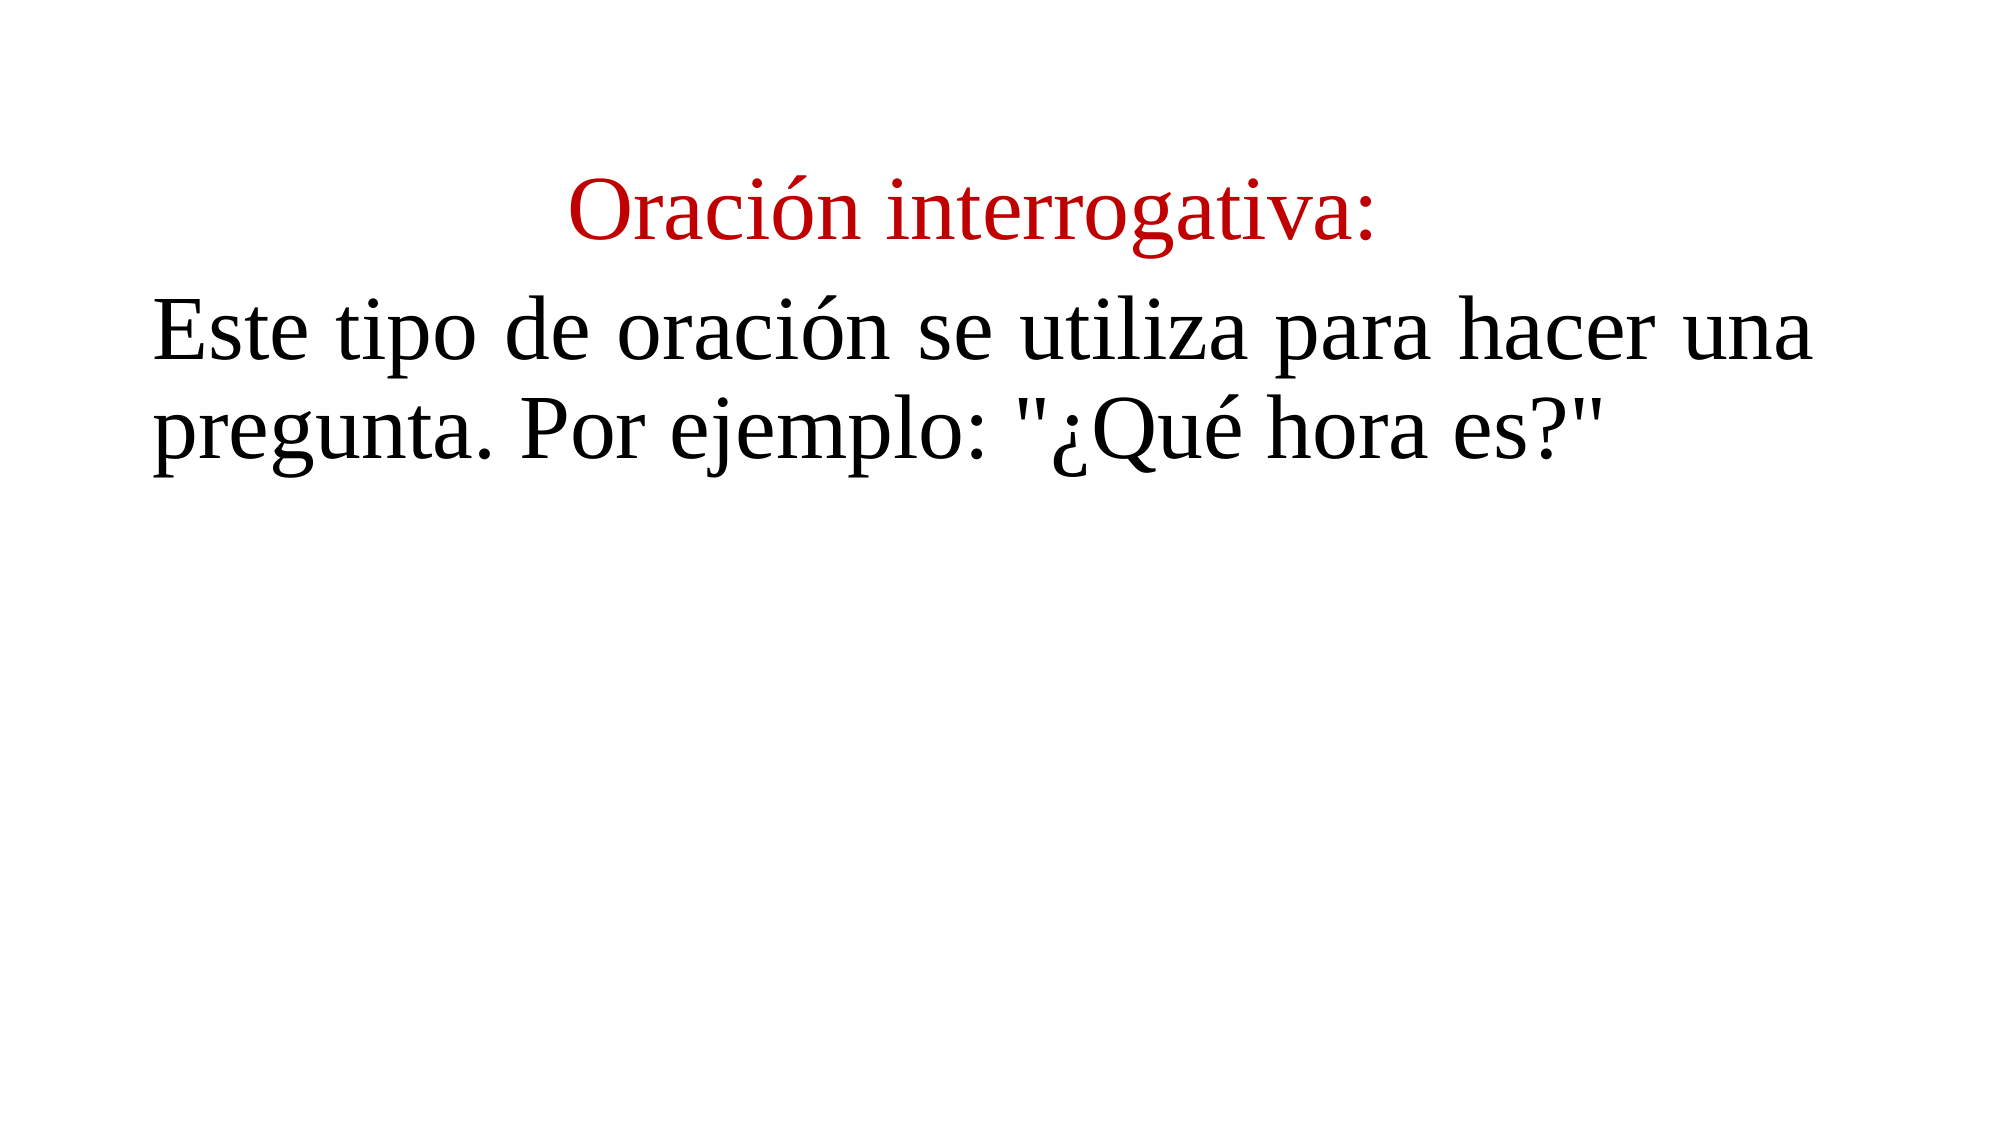

# Oración interrogativa:
Este tipo de oración se utiliza para hacer una pregunta. Por ejemplo: "¿Qué hora es?"